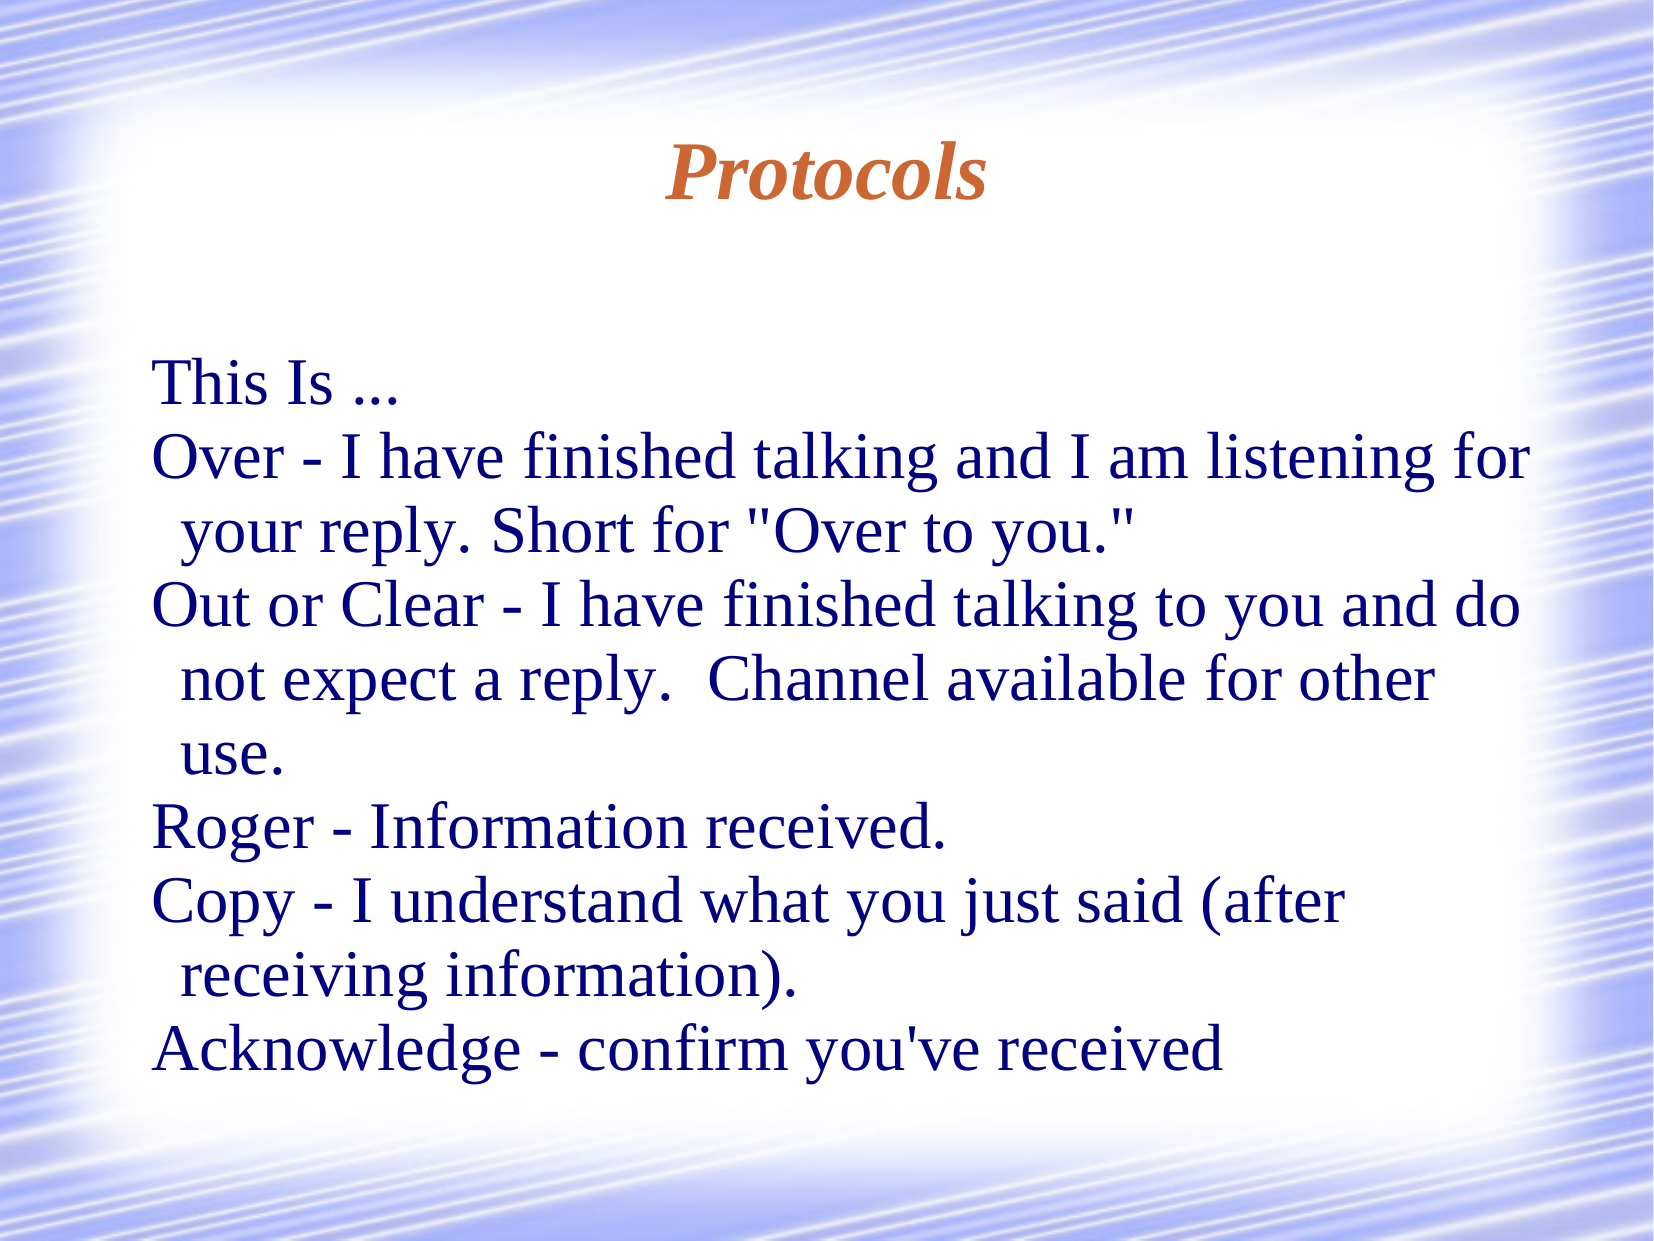

# Protocols
This Is ...
Over - I have finished talking and I am listening for your reply. Short for "Over to you."
Out or Clear - I have finished talking to you and do not expect a reply. Channel available for other use.
Roger - Information received.
Copy - I understand what you just said (after receiving information).
Acknowledge - confirm you've received